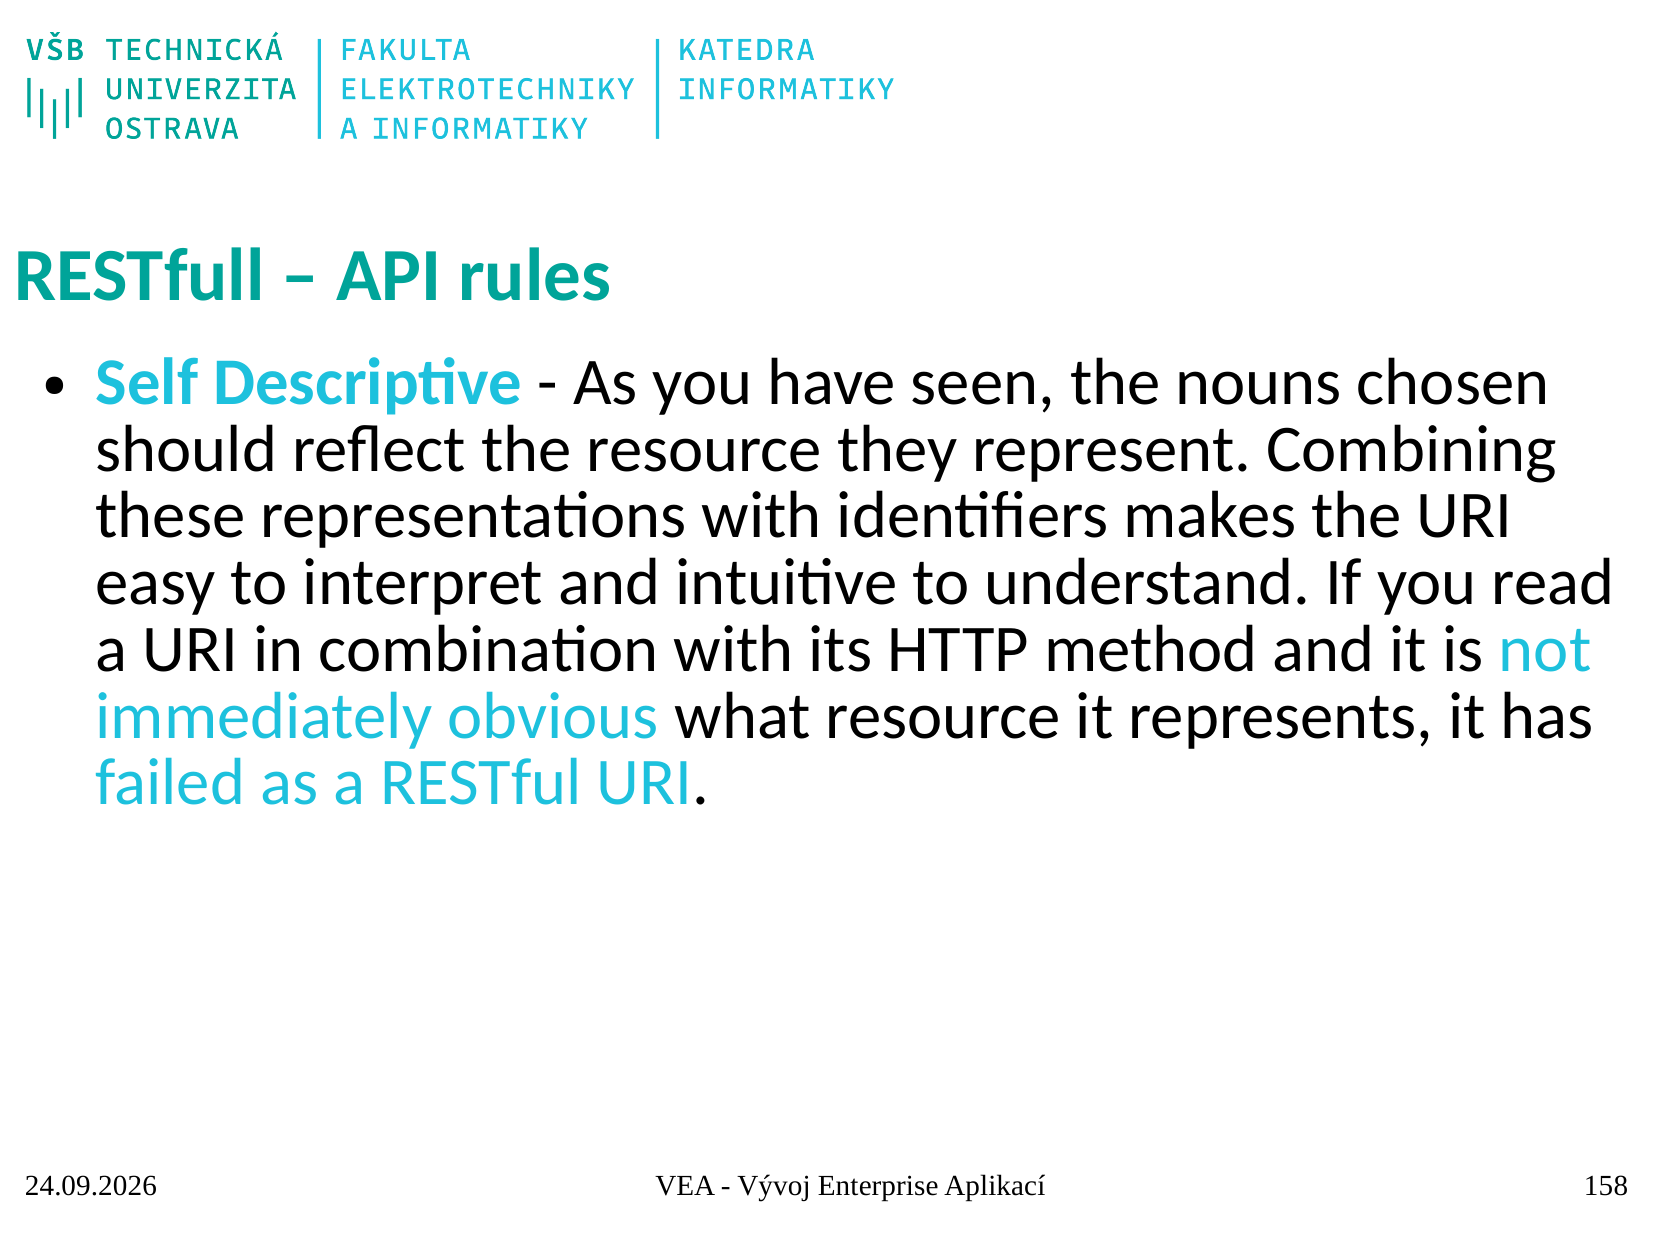

RESTfull – API rules
# Self Descriptive - As you have seen, the nouns chosen should reflect the resource they represent. Combining these representations with identifiers makes the URI easy to interpret and intuitive to understand. If you read a URI in combination with its HTTP method and it is not immediately obvious what resource it represents, it has failed as a RESTful URI.
VEA - Vývoj Enterprise Aplikací
158